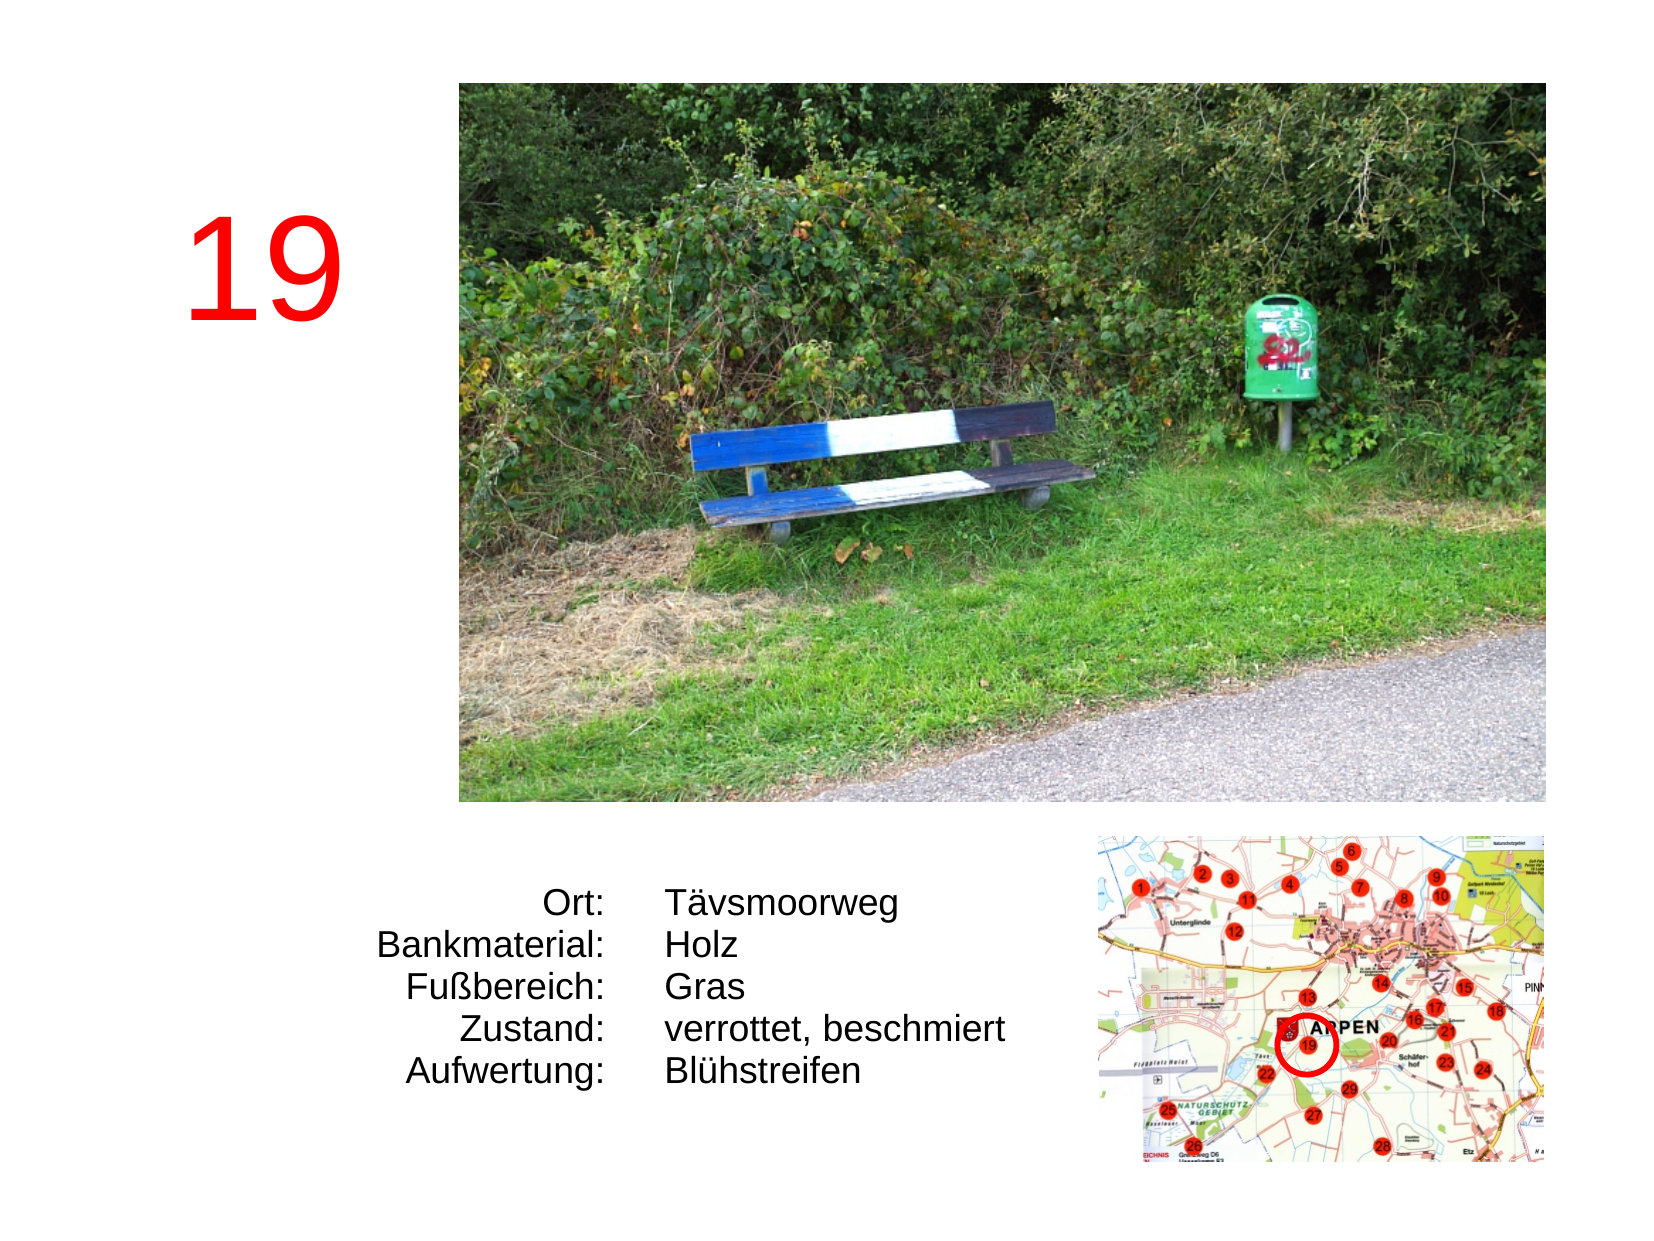

19
IMGP7874rNr19.jpg
	Ort:		Tävsmoorweg
	Bankmaterial:		Holz
	Fußbereich:		Gras
	Zustand:		verrottet, beschmiert
	Aufwertung:		Blühstreifen